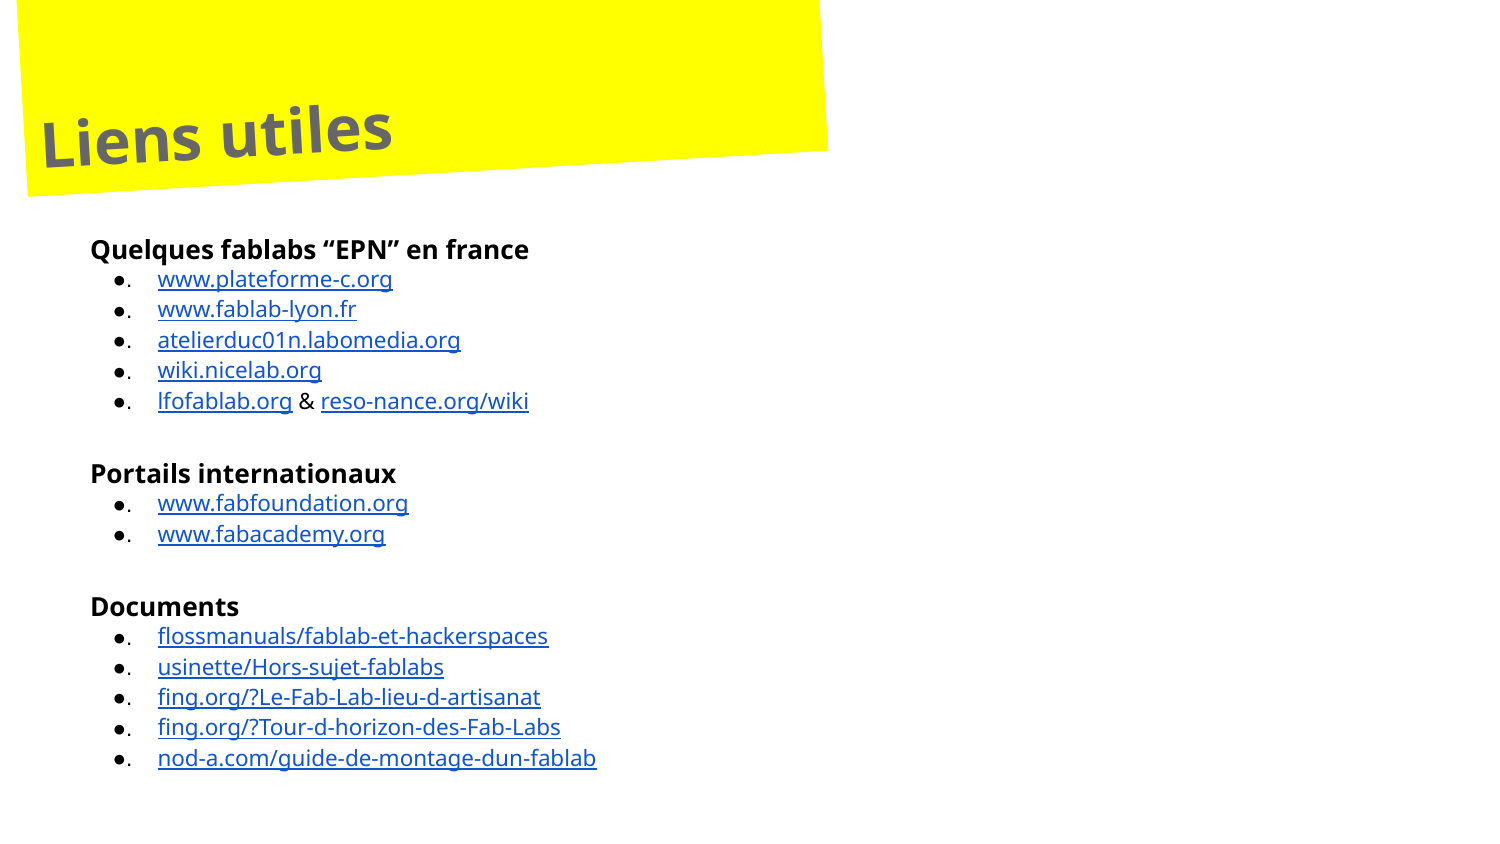

# Liens utiles
Quelques fablabs “EPN” en france
www.plateforme-c.org
www.fablab-lyon.fr
atelierduc01n.labomedia.org
wiki.nicelab.org
lfofablab.org & reso-nance.org/wiki
Portails internationaux
www.fabfoundation.org
www.fabacademy.org
Documents
flossmanuals/fablab-et-hackerspaces
usinette/Hors-sujet-fablabs
fing.org/?Le-Fab-Lab-lieu-d-artisanat
fing.org/?Tour-d-horizon-des-Fab-Labs
nod-a.com/guide-de-montage-dun-fablab